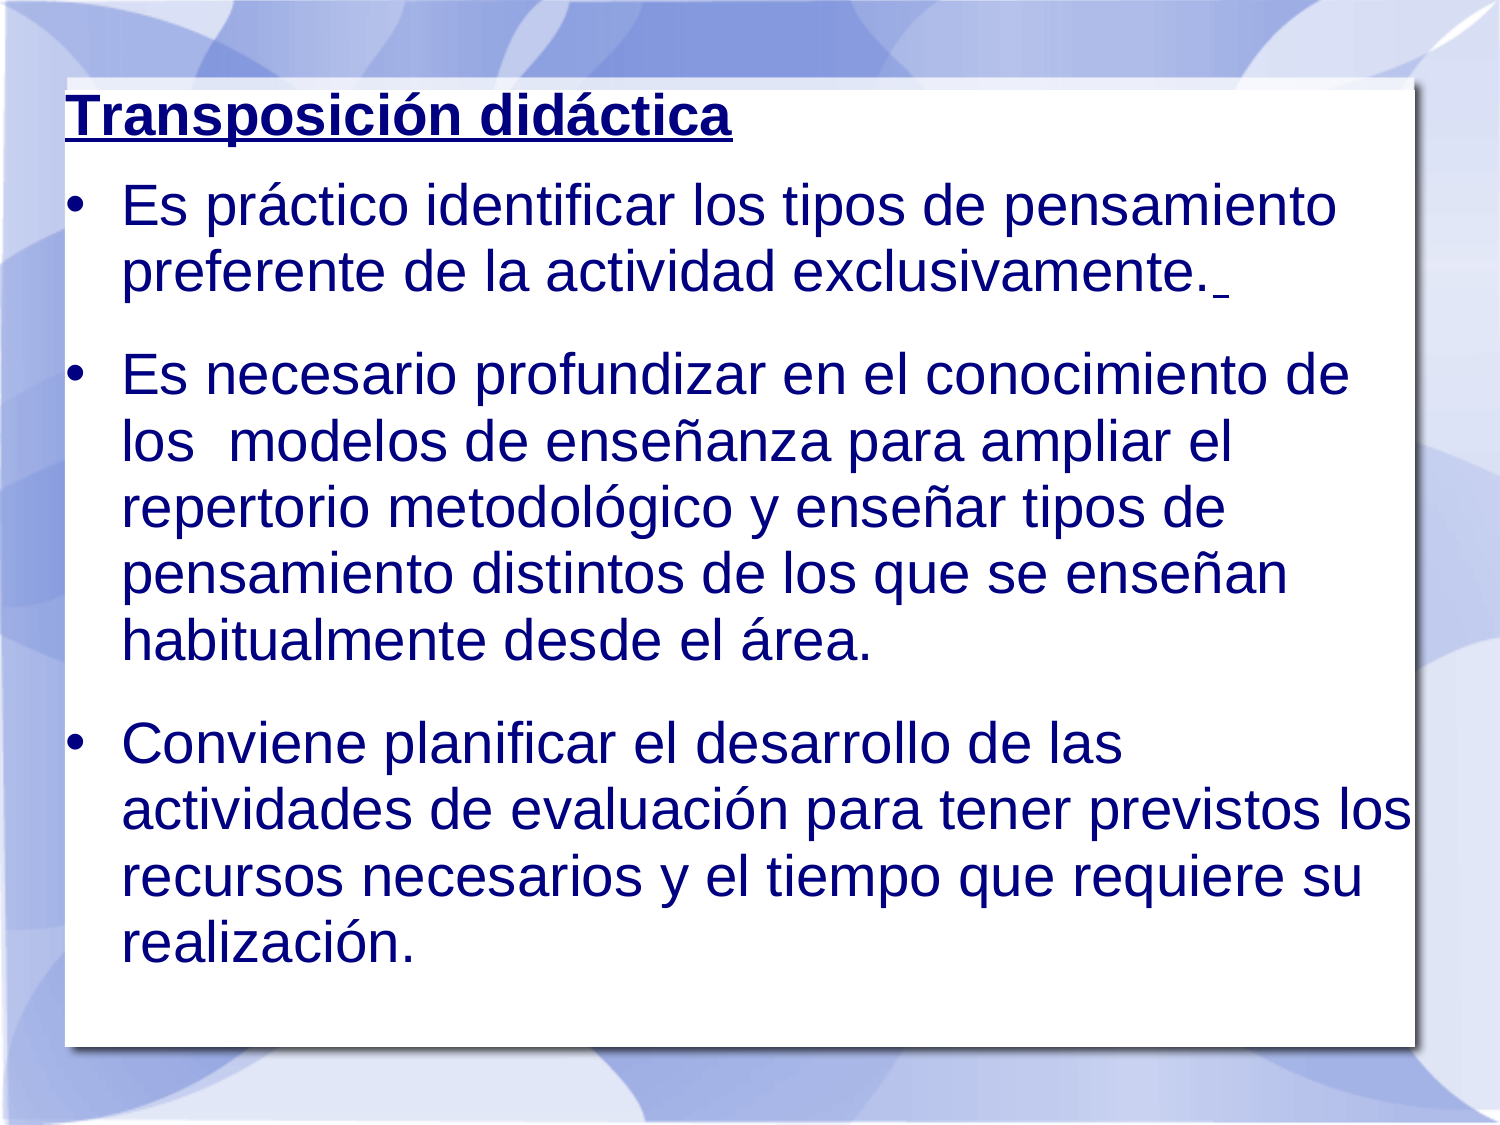

# Transposición didáctica
Es práctico identificar los tipos de pensamiento preferente de la actividad exclusivamente.
Es necesario profundizar en el conocimiento de los modelos de enseñanza para ampliar el repertorio metodológico y enseñar tipos de pensamiento distintos de los que se enseñan habitualmente desde el área.
Conviene planificar el desarrollo de las actividades de evaluación para tener previstos los recursos necesarios y el tiempo que requiere su realización.